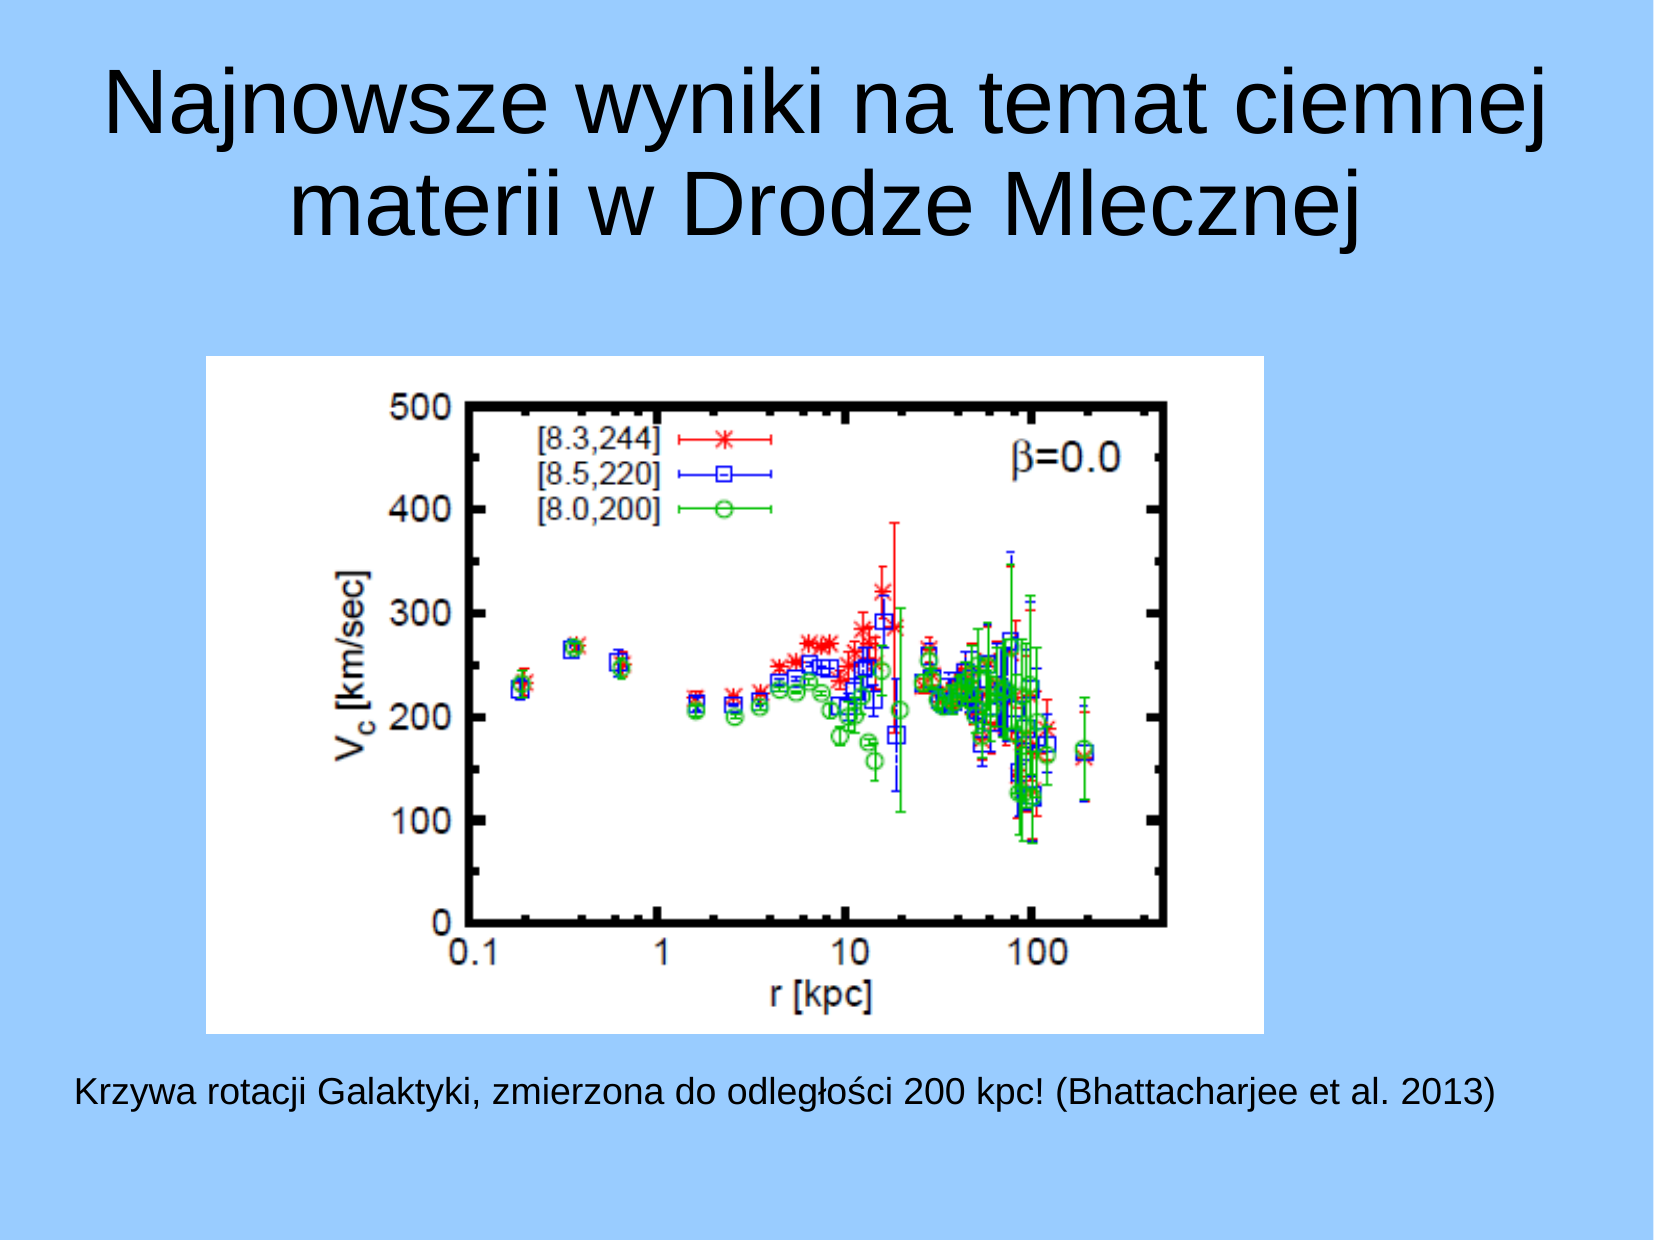

# Najnowsze wyniki na temat ciemnej materii w Drodze Mlecznej
Krzywa rotacji Galaktyki, zmierzona do odległości 200 kpc! (Bhattacharjee et al. 2013)